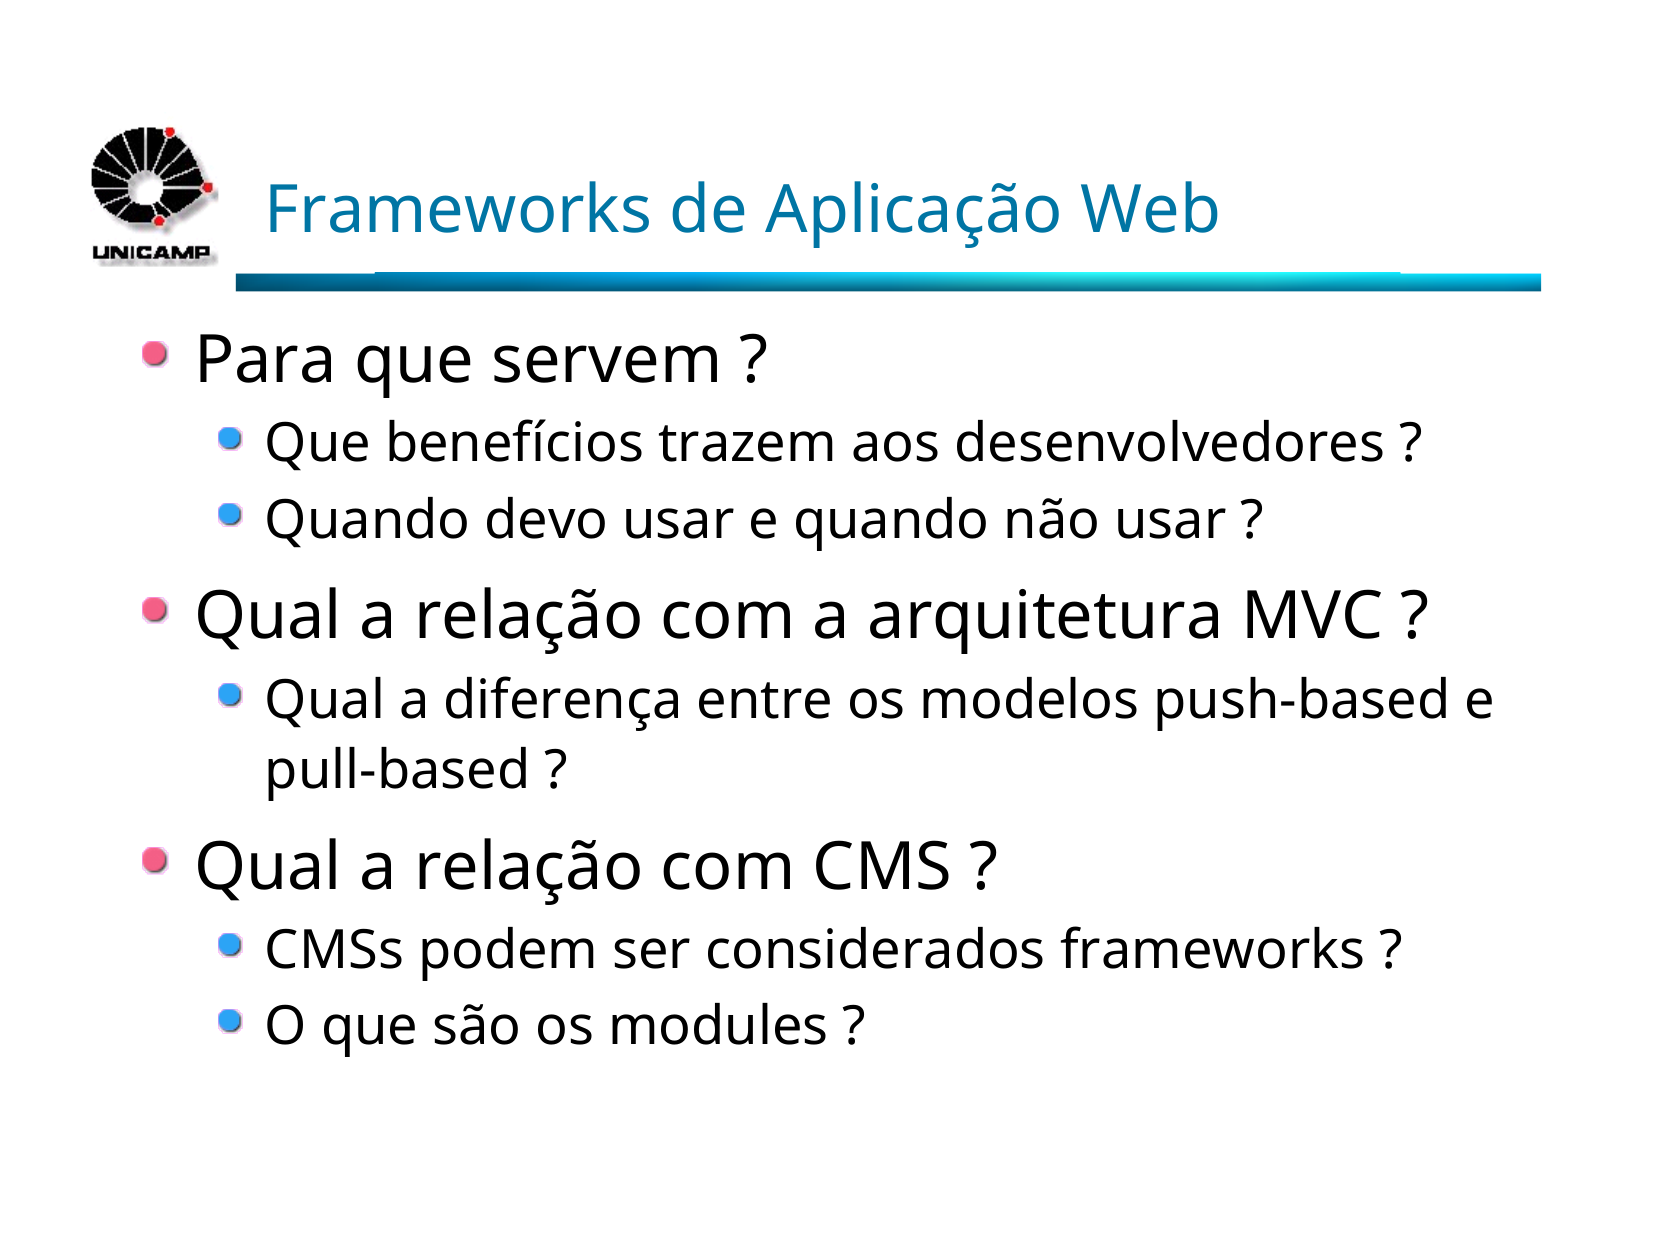

# Frameworks de Aplicação Web
Para que servem ?
Que benefícios trazem aos desenvolvedores ?
Quando devo usar e quando não usar ?
Qual a relação com a arquitetura MVC ?
Qual a diferença entre os modelos push-based e pull-based ?
Qual a relação com CMS ?
CMSs podem ser considerados frameworks ?
O que são os modules ?